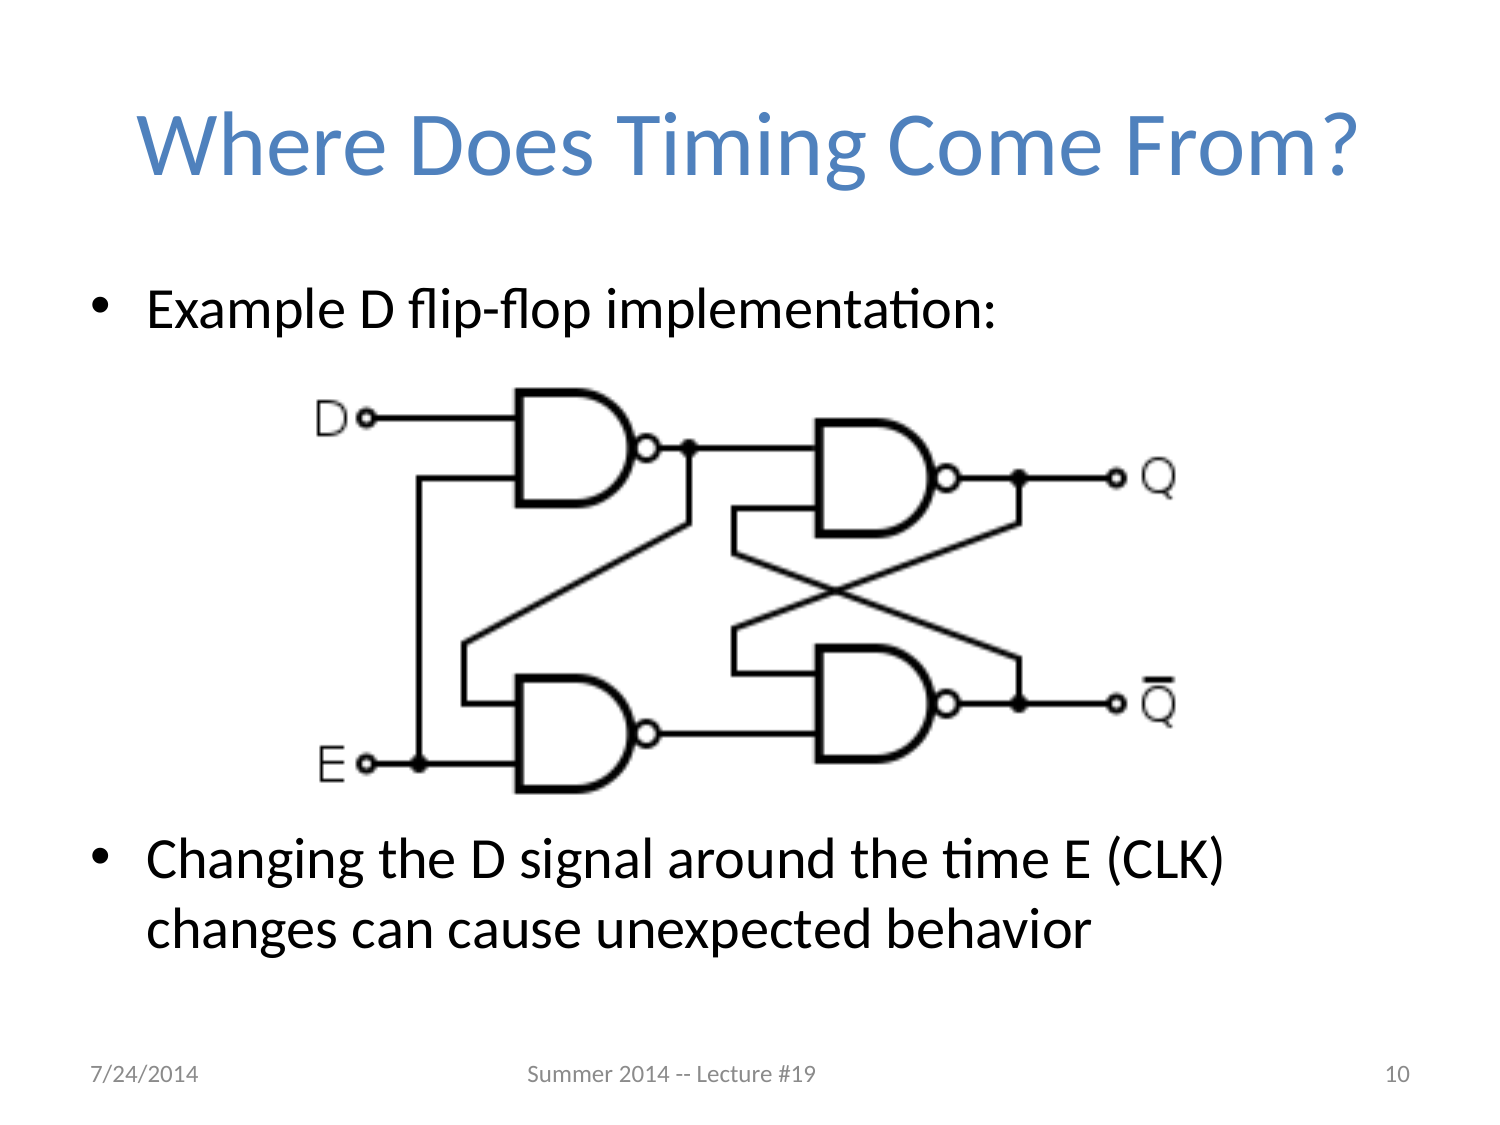

# Where Does Timing Come From?
Example D flip-flop implementation:
Changing the D signal around the time E (CLK) changes can cause unexpected behavior
7/24/2014
Summer 2014 -- Lecture #19